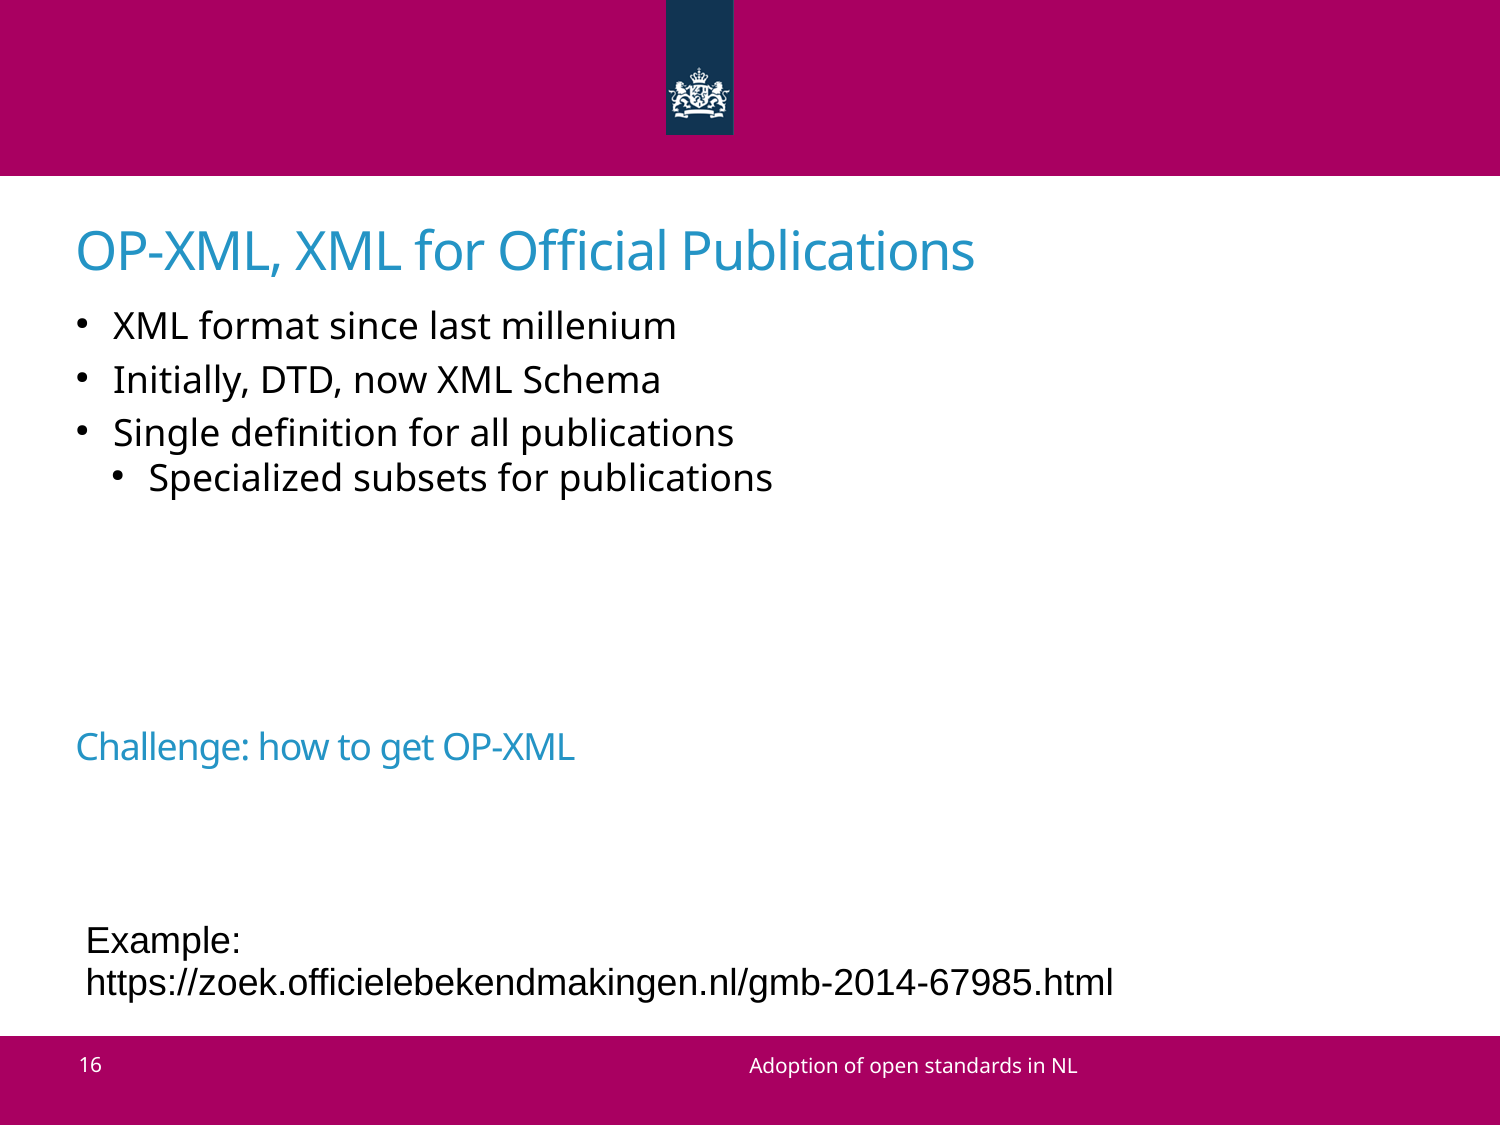

# OP-XML, XML for Official Publications
XML format since last millenium
Initially, DTD, now XML Schema
Single definition for all publications
Specialized subsets for publications
Challenge: how to get OP-XML
Example:
https://zoek.officielebekendmakingen.nl/gmb-2014-67985.html
Adoption of open standards in NL